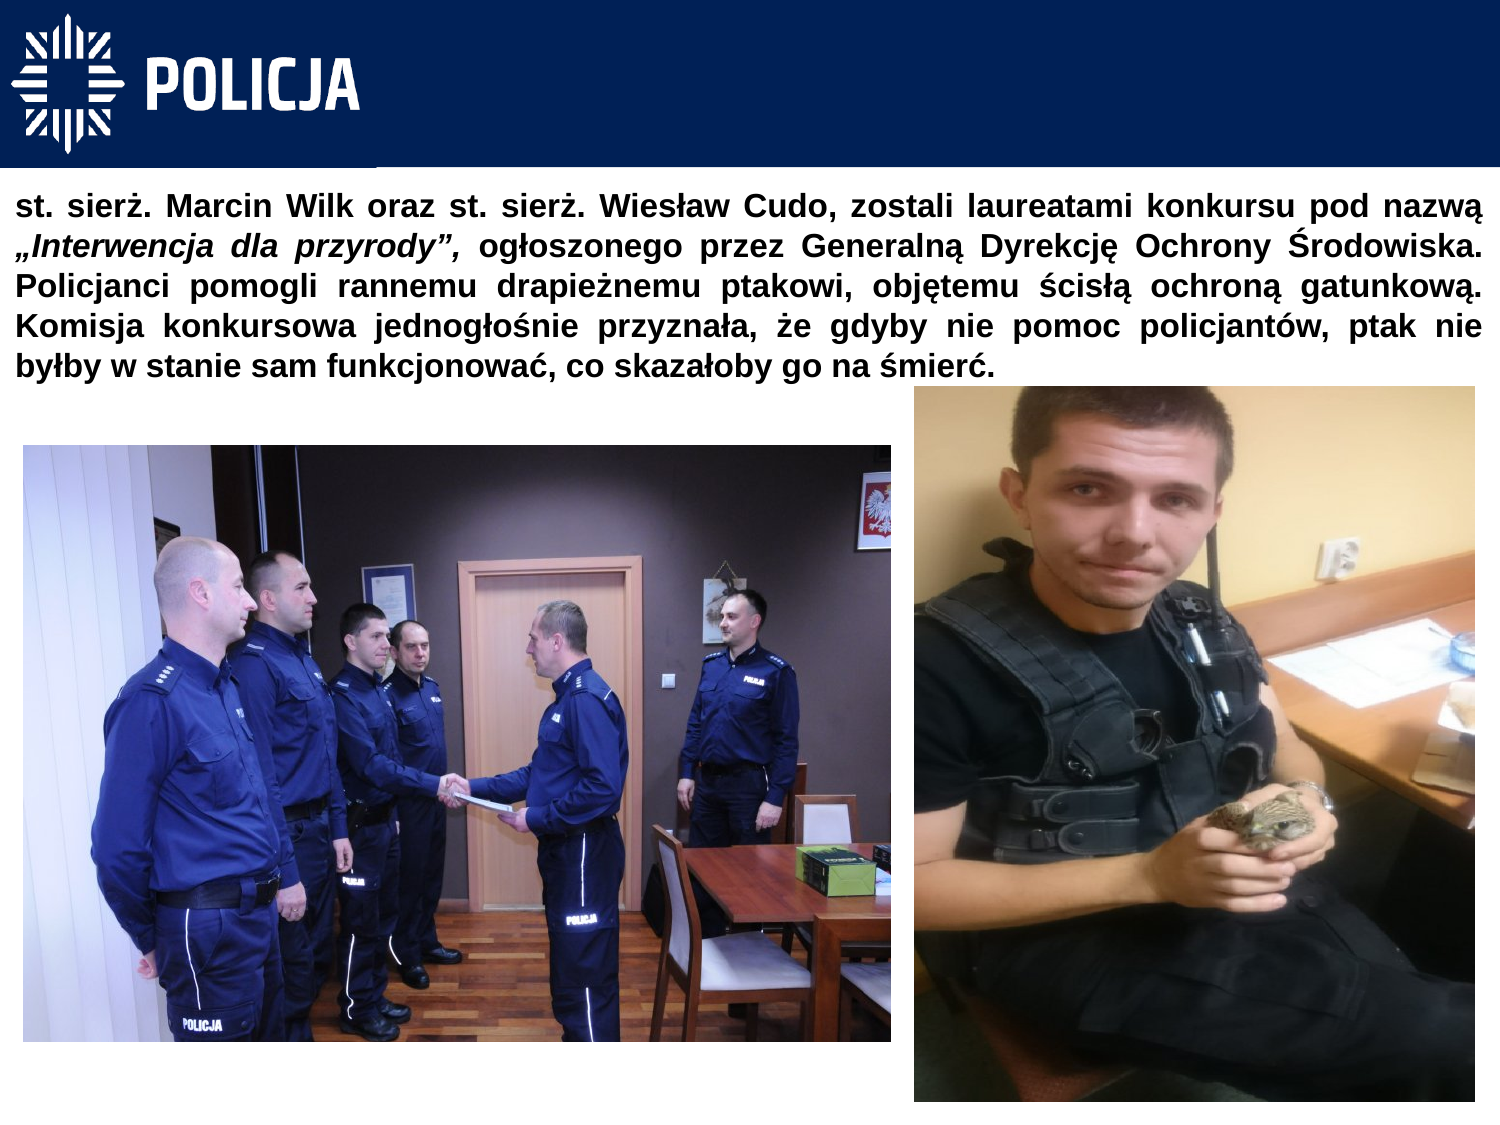

st. sierż. Marcin Wilk oraz st. sierż. Wiesław Cudo, zostali laureatami konkursu pod nazwą „Interwencja dla przyrody”, ogłoszonego przez Generalną Dyrekcję Ochrony Środowiska. Policjanci pomogli rannemu drapieżnemu ptakowi, objętemu ścisłą ochroną gatunkową. Komisja konkursowa jednogłośnie przyznała, że gdyby nie pomoc policjantów, ptak nie byłby w stanie sam funkcjonować, co skazałoby go na śmierć.